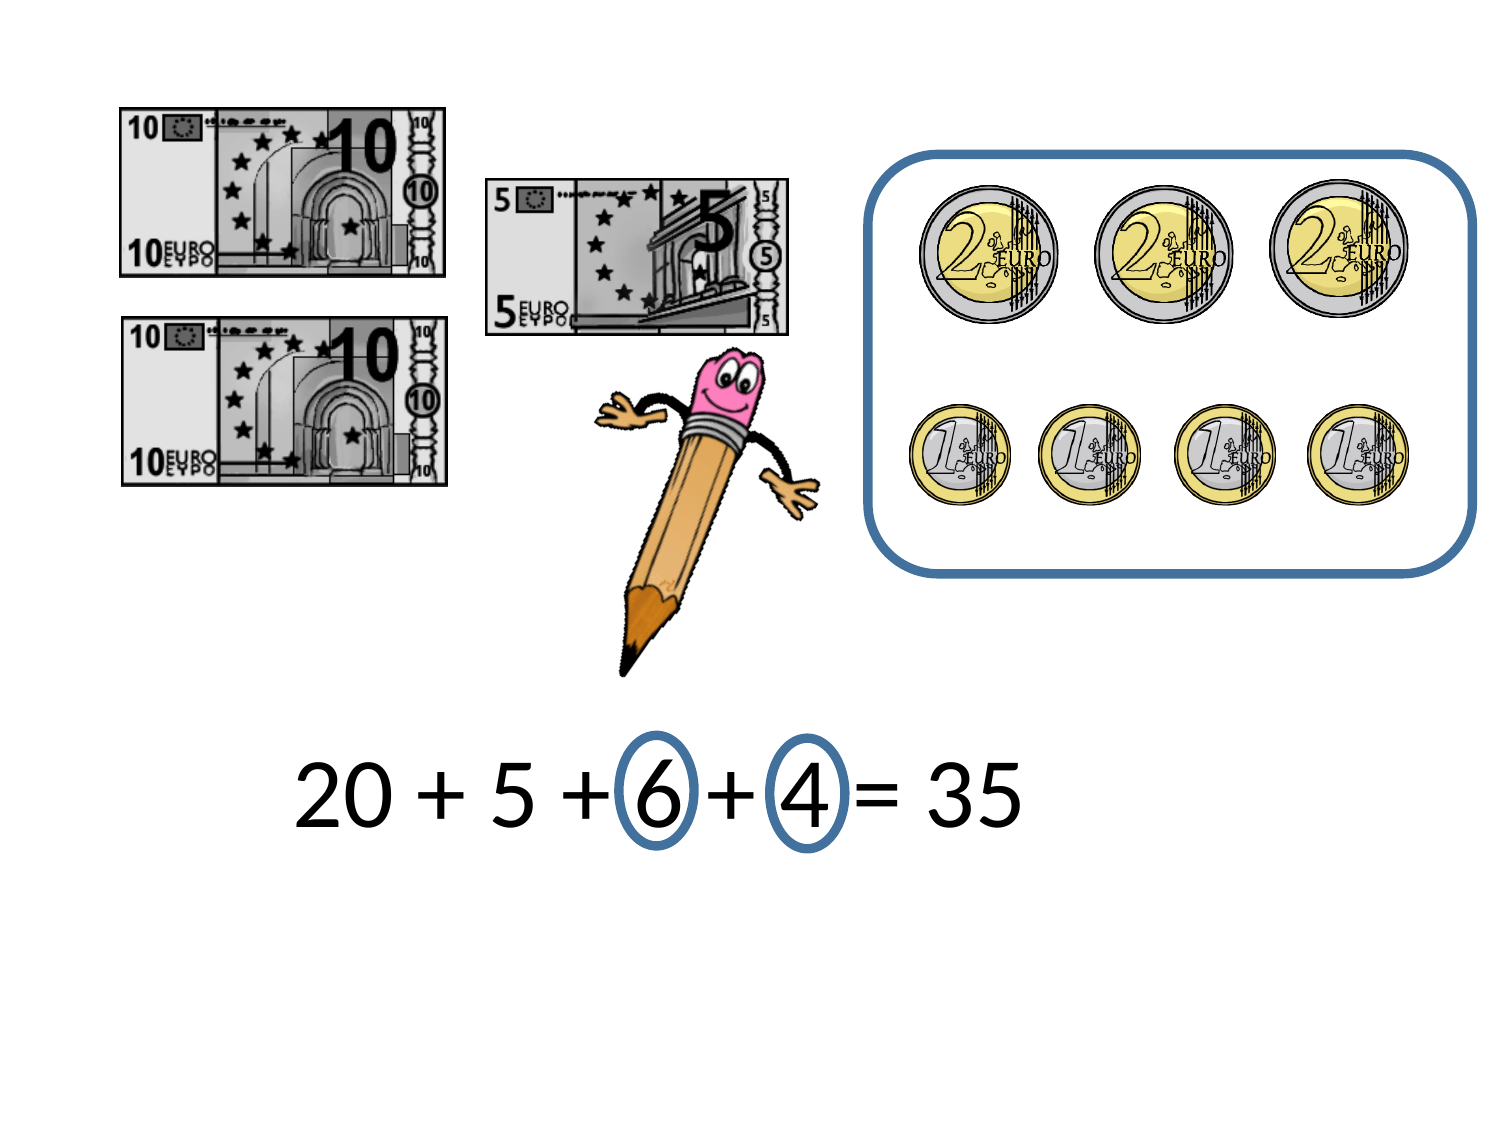

20 + 5 + 6 + 4 = 35